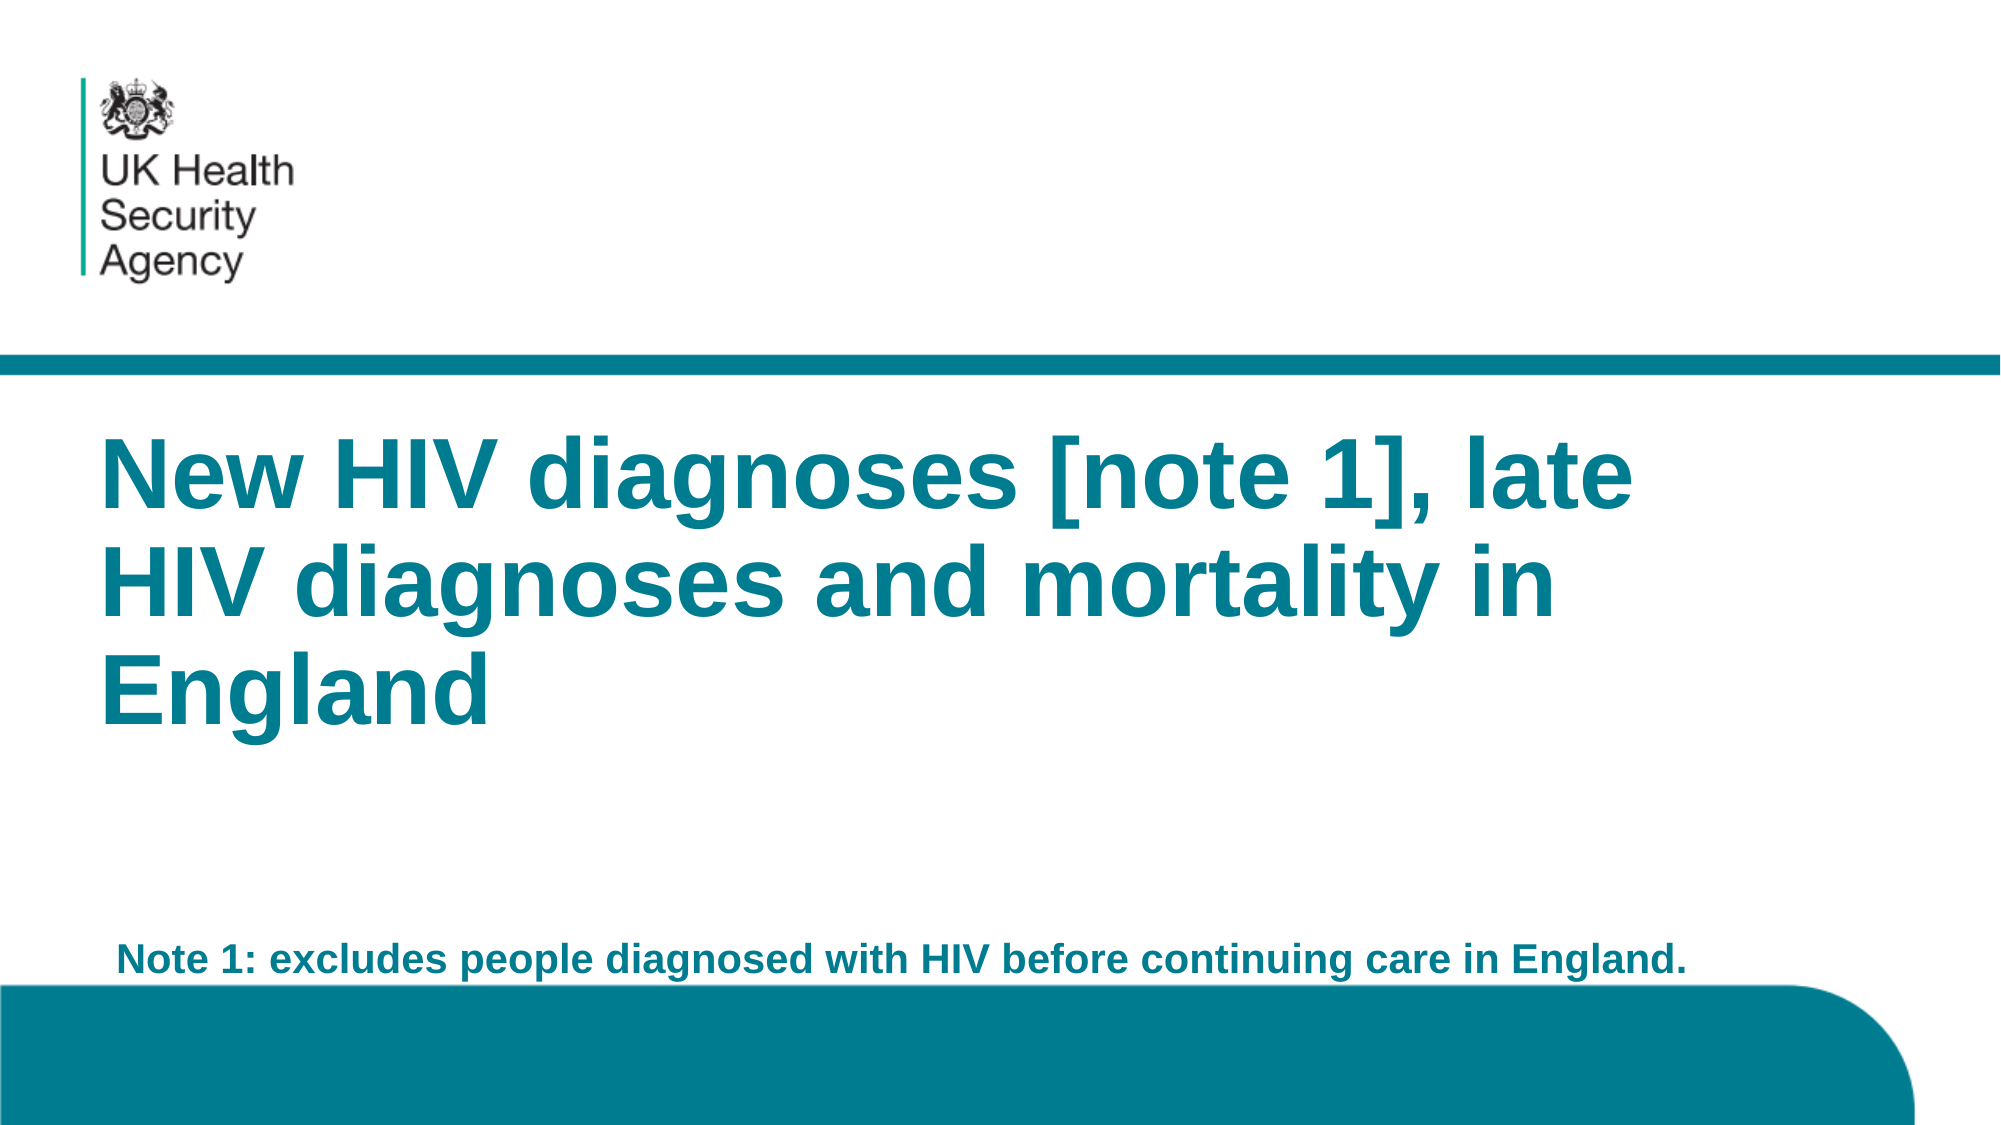

# New HIV diagnoses [note 1], late HIV diagnoses and mortality in England
Note 1: excludes people diagnosed with HIV before continuing care in England.